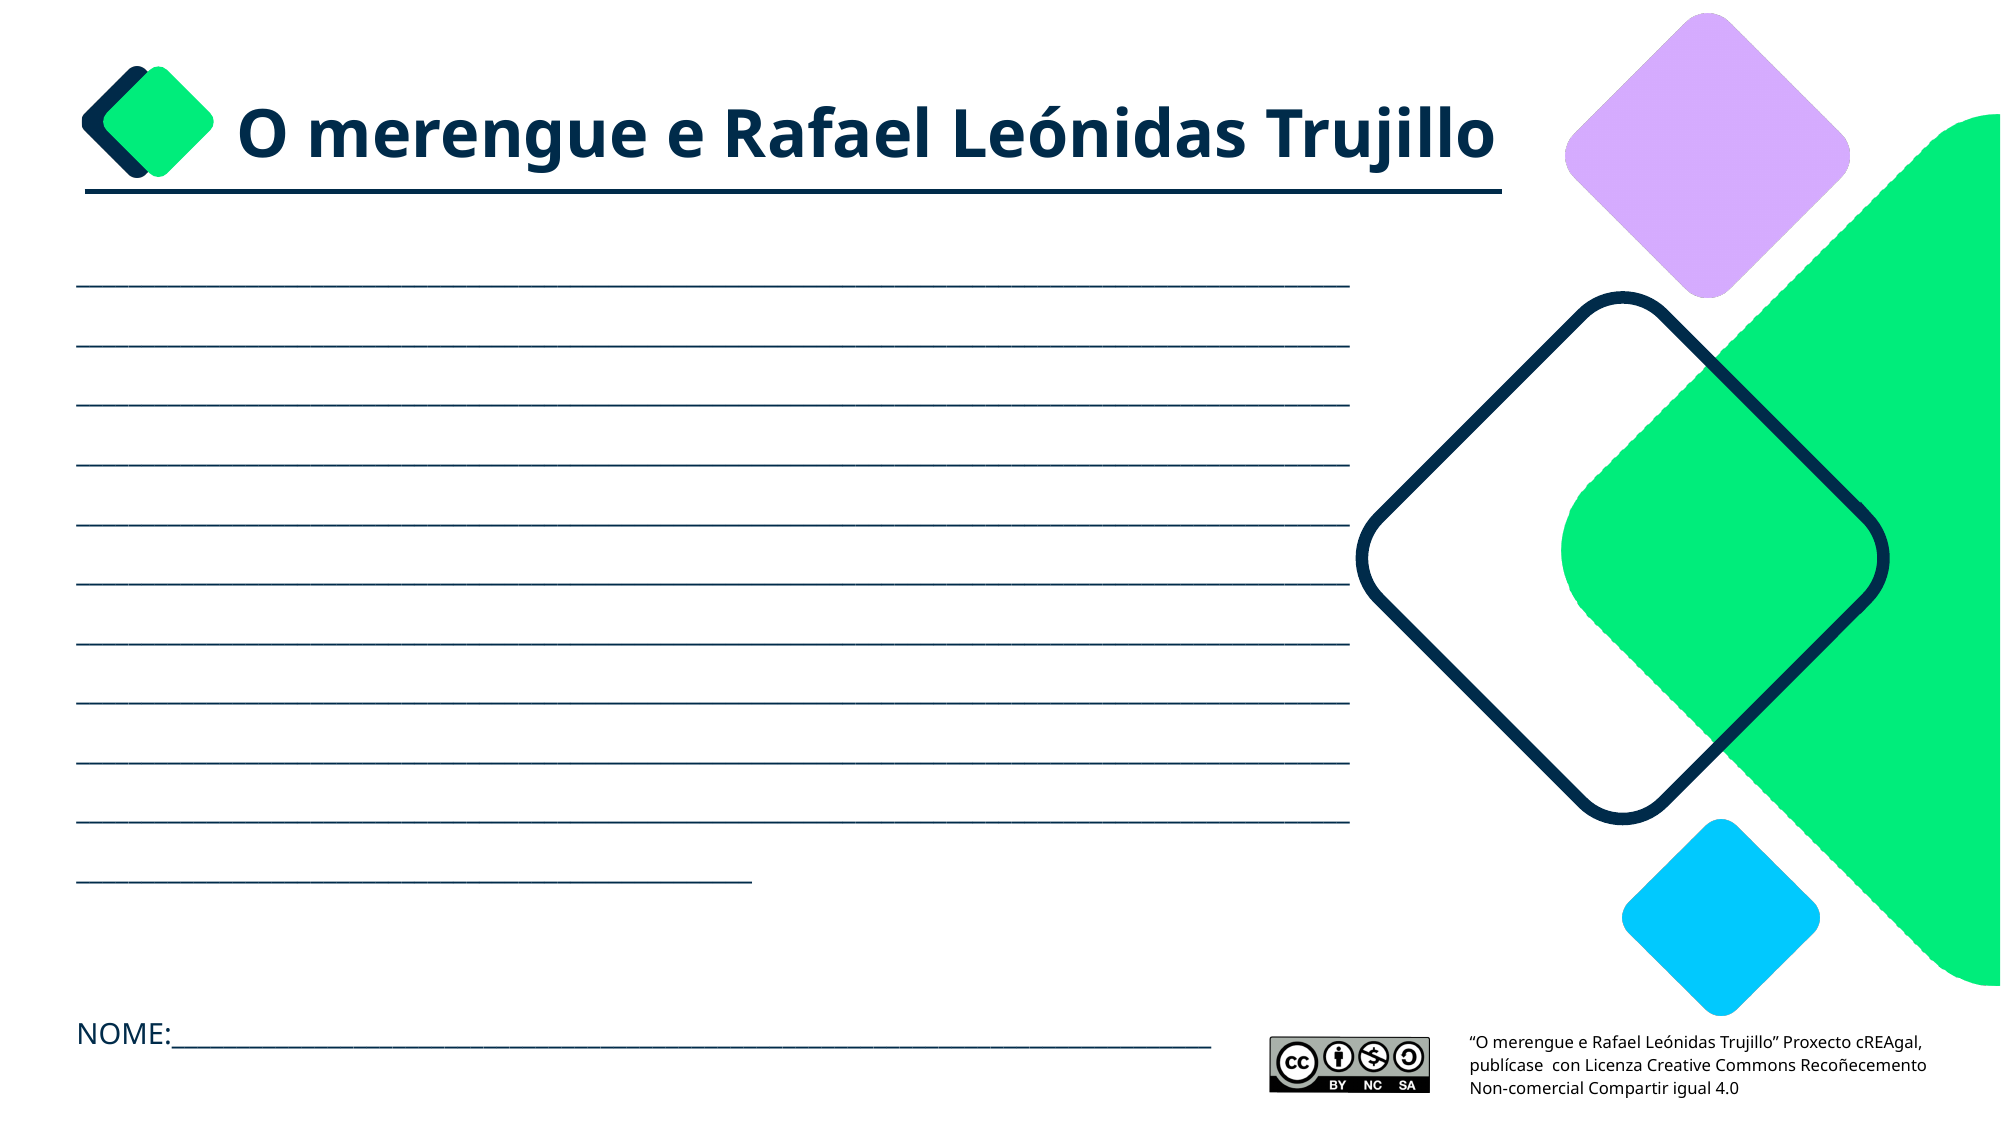

# O merengue e Rafael Leónidas Trujillo
________________________________________________________________________________________________________________________________________________________________________________________________________________________________________________________________________________________________________________________________________________________________________________________________________________________________________________________________________________________________________________________________________________________________________________________________________________________________________________________________________________________________________________________________________________________________________________________________________________________________________________________________________________________________________________________________________________________________________________________________________________________________________________________________________
NOME:________________________________________________________________________________
“O merengue e Rafael Leónidas Trujillo” Proxecto cREAgal, publícase con Licenza Creative Commons Recoñecemento
Non-comercial Compartir igual 4.0